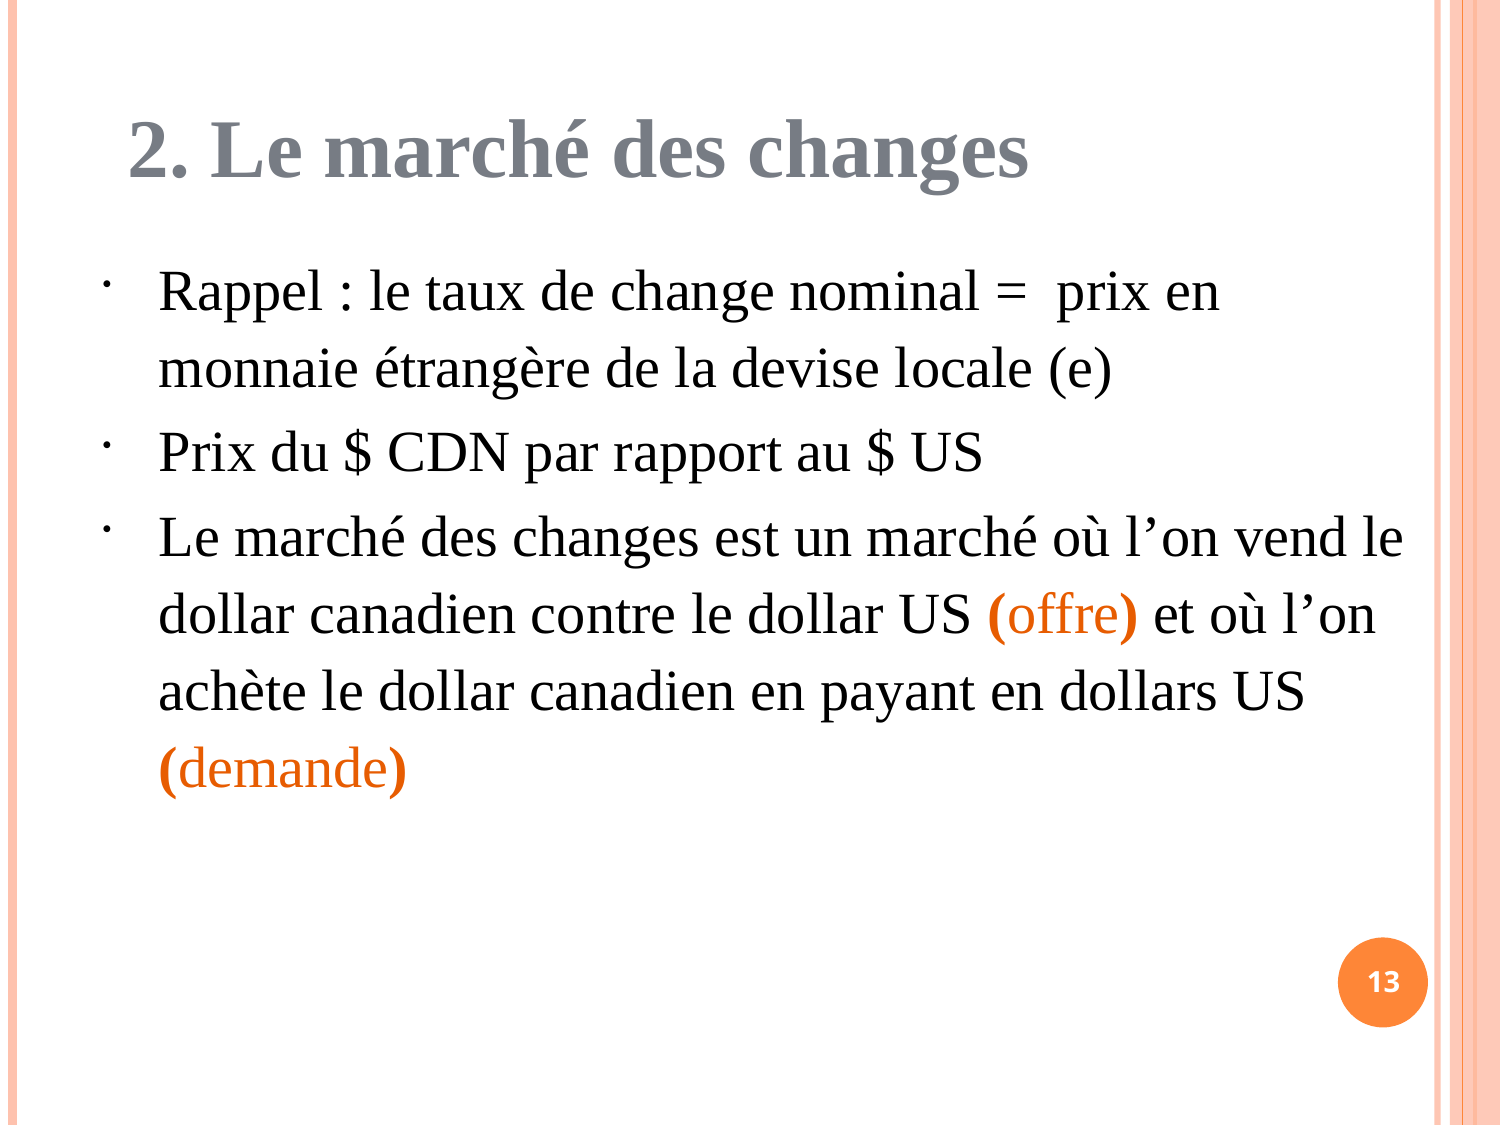

2. Le marché des changes
Rappel : le taux de change nominal = prix en monnaie étrangère de la devise locale (e)
Prix du $ CDN par rapport au $ US
Le marché des changes est un marché où l’on vend le dollar canadien contre le dollar US (offre) et où l’on achète le dollar canadien en payant en dollars US (demande)